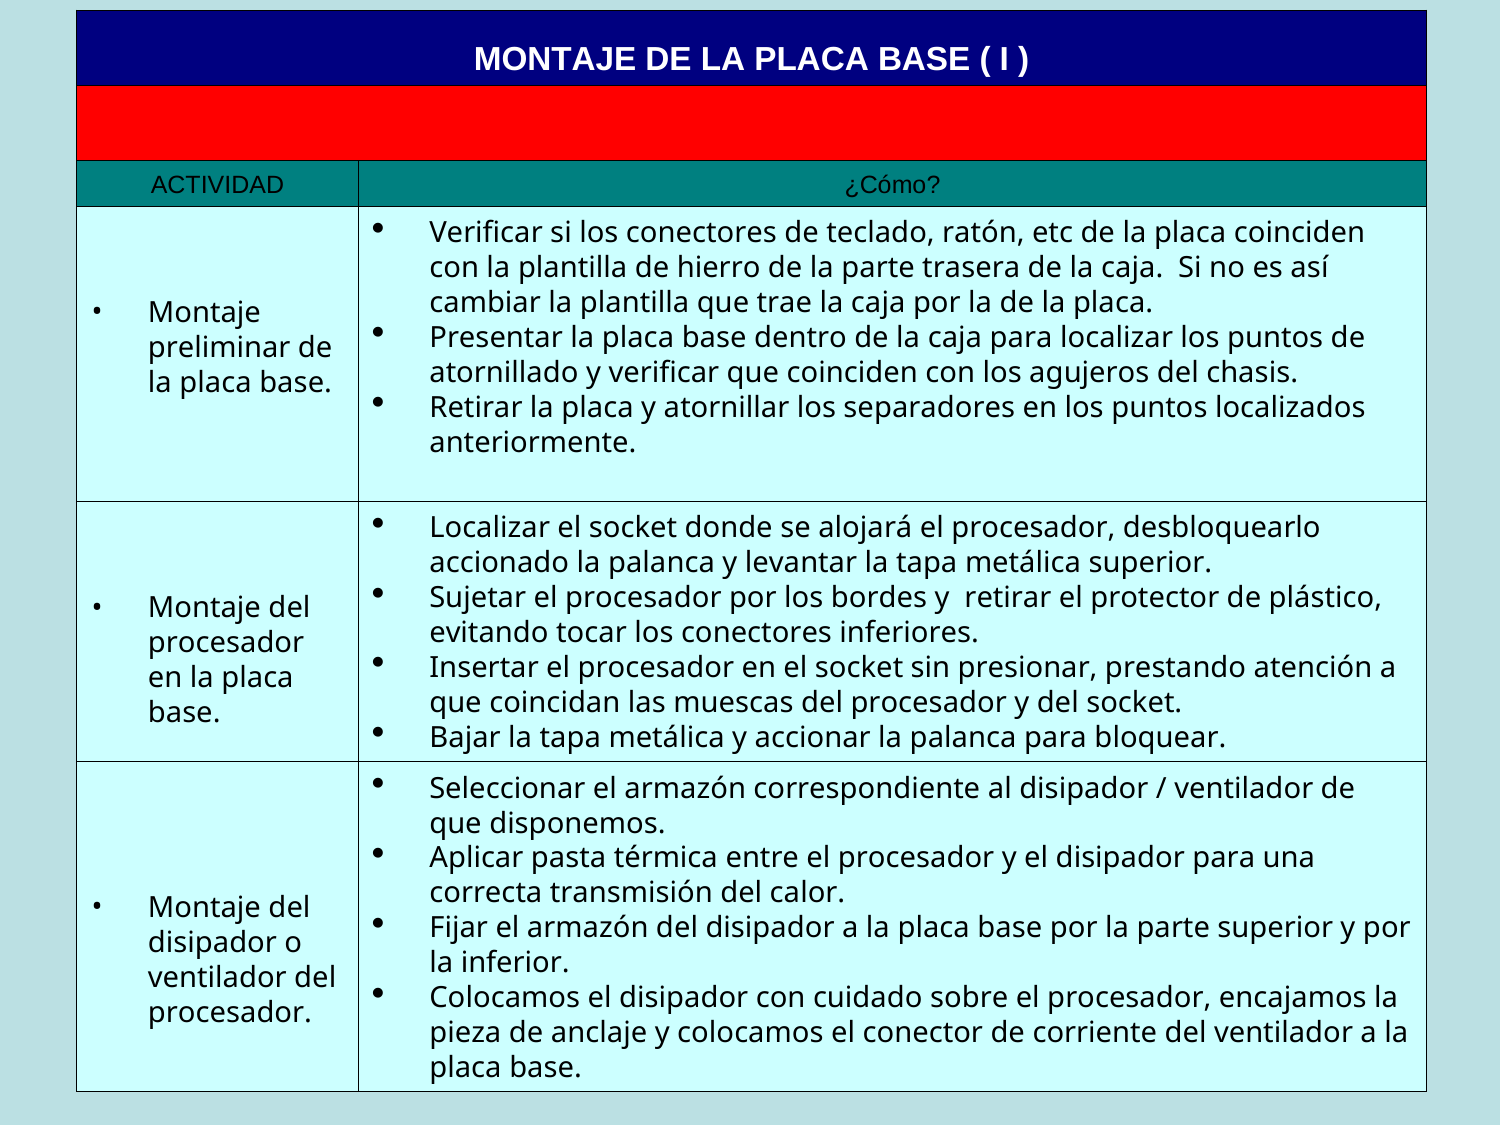

| MONTAJE DE LA PLACA BASE ( I ) | |
| --- | --- |
| | |
| ACTIVIDAD | ¿Cómo? |
| Montaje preliminar de la placa base. | Verificar si los conectores de teclado, ratón, etc de la placa coinciden con la plantilla de hierro de la parte trasera de la caja. Si no es así cambiar la plantilla que trae la caja por la de la placa. Presentar la placa base dentro de la caja para localizar los puntos de atornillado y verificar que coinciden con los agujeros del chasis. Retirar la placa y atornillar los separadores en los puntos localizados anteriormente. |
| Montaje del procesador en la placa base. | Localizar el socket donde se alojará el procesador, desbloquearlo accionado la palanca y levantar la tapa metálica superior. Sujetar el procesador por los bordes y retirar el protector de plástico, evitando tocar los conectores inferiores. Insertar el procesador en el socket sin presionar, prestando atención a que coincidan las muescas del procesador y del socket. Bajar la tapa metálica y accionar la palanca para bloquear. |
| Montaje del disipador o ventilador del procesador. | Seleccionar el armazón correspondiente al disipador / ventilador de que disponemos. Aplicar pasta térmica entre el procesador y el disipador para una correcta transmisión del calor. Fijar el armazón del disipador a la placa base por la parte superior y por la inferior. Colocamos el disipador con cuidado sobre el procesador, encajamos la pieza de anclaje y colocamos el conector de corriente del ventilador a la placa base. |